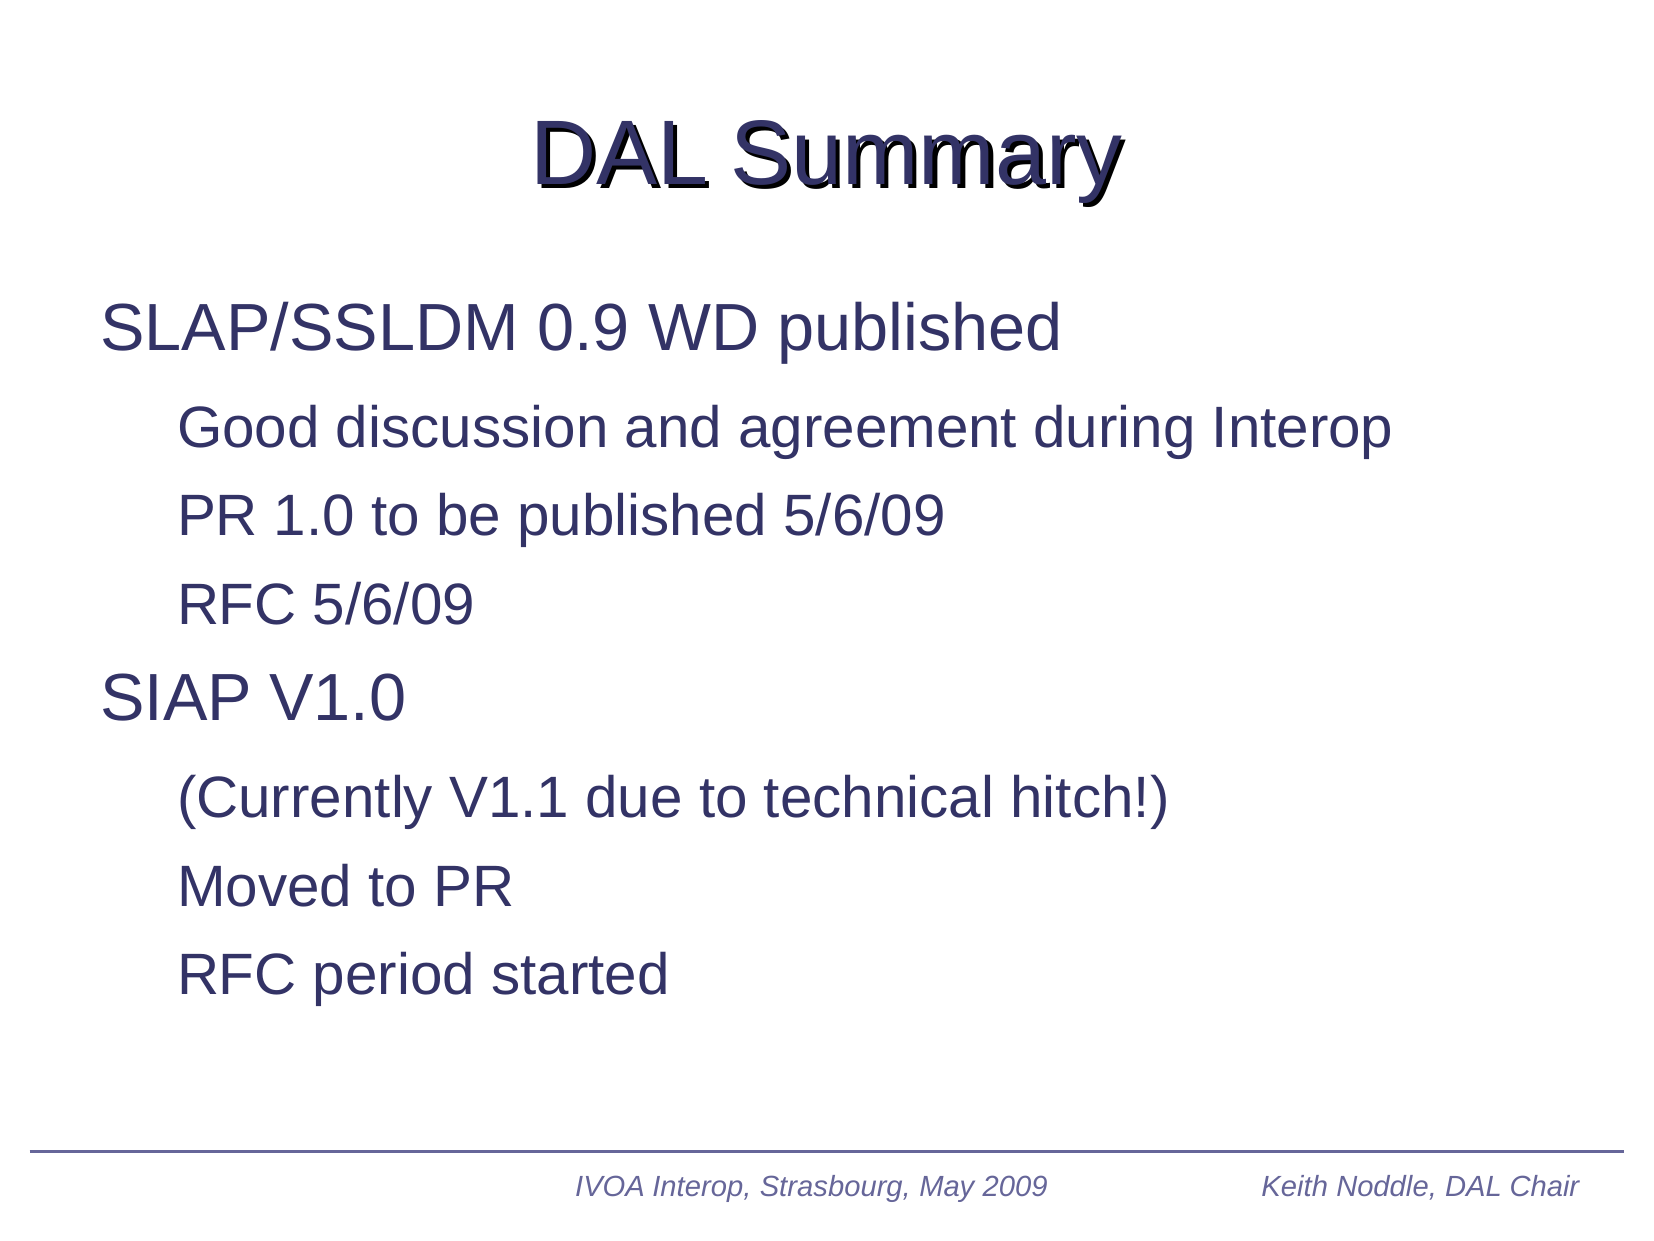

# DAL Summary
SLAP/SSLDM 0.9 WD published
Good discussion and agreement during Interop
PR 1.0 to be published 5/6/09
RFC 5/6/09
SIAP V1.0
(Currently V1.1 due to technical hitch!)
Moved to PR
RFC period started